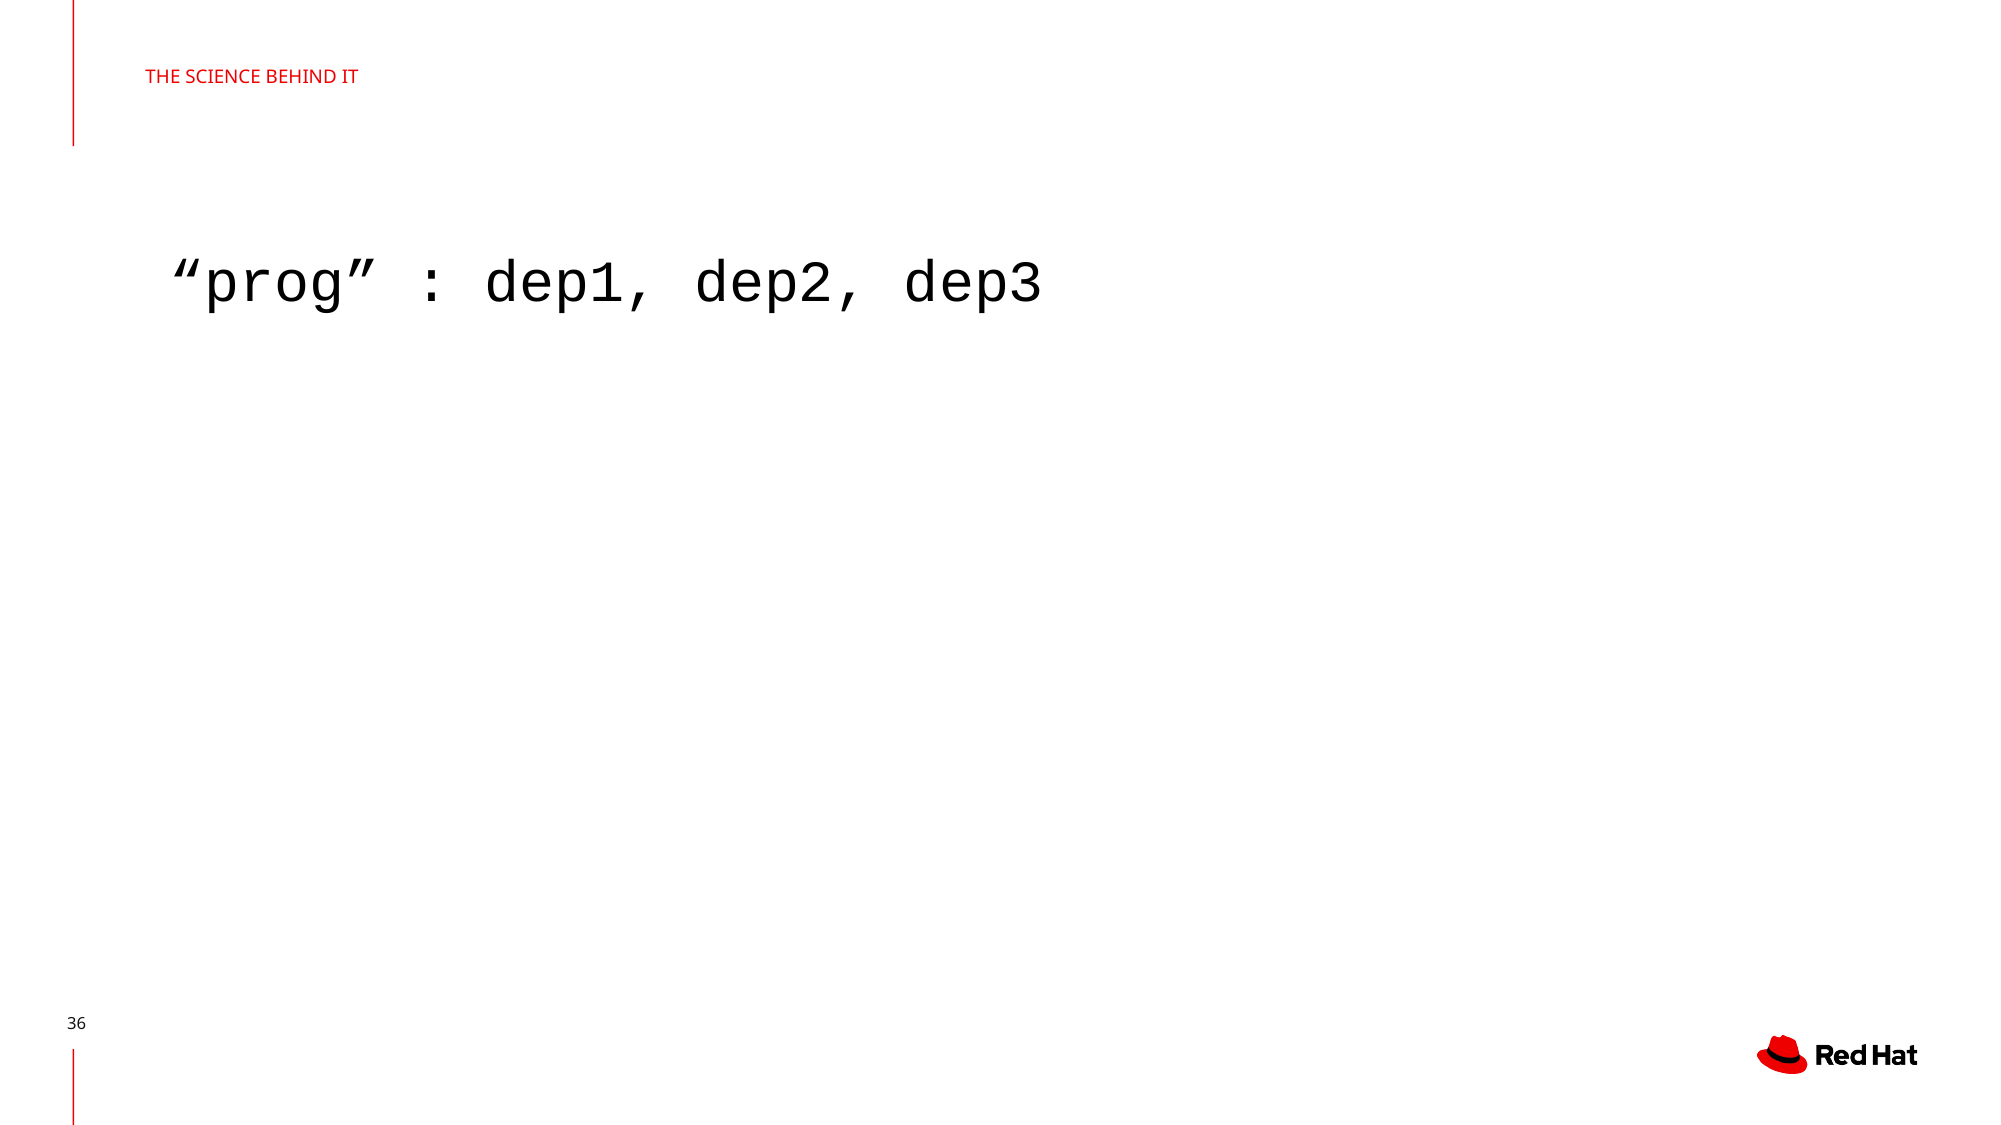

THE SCIENCE BEHIND IT
“prog” : dep1, dep2, dep3
36